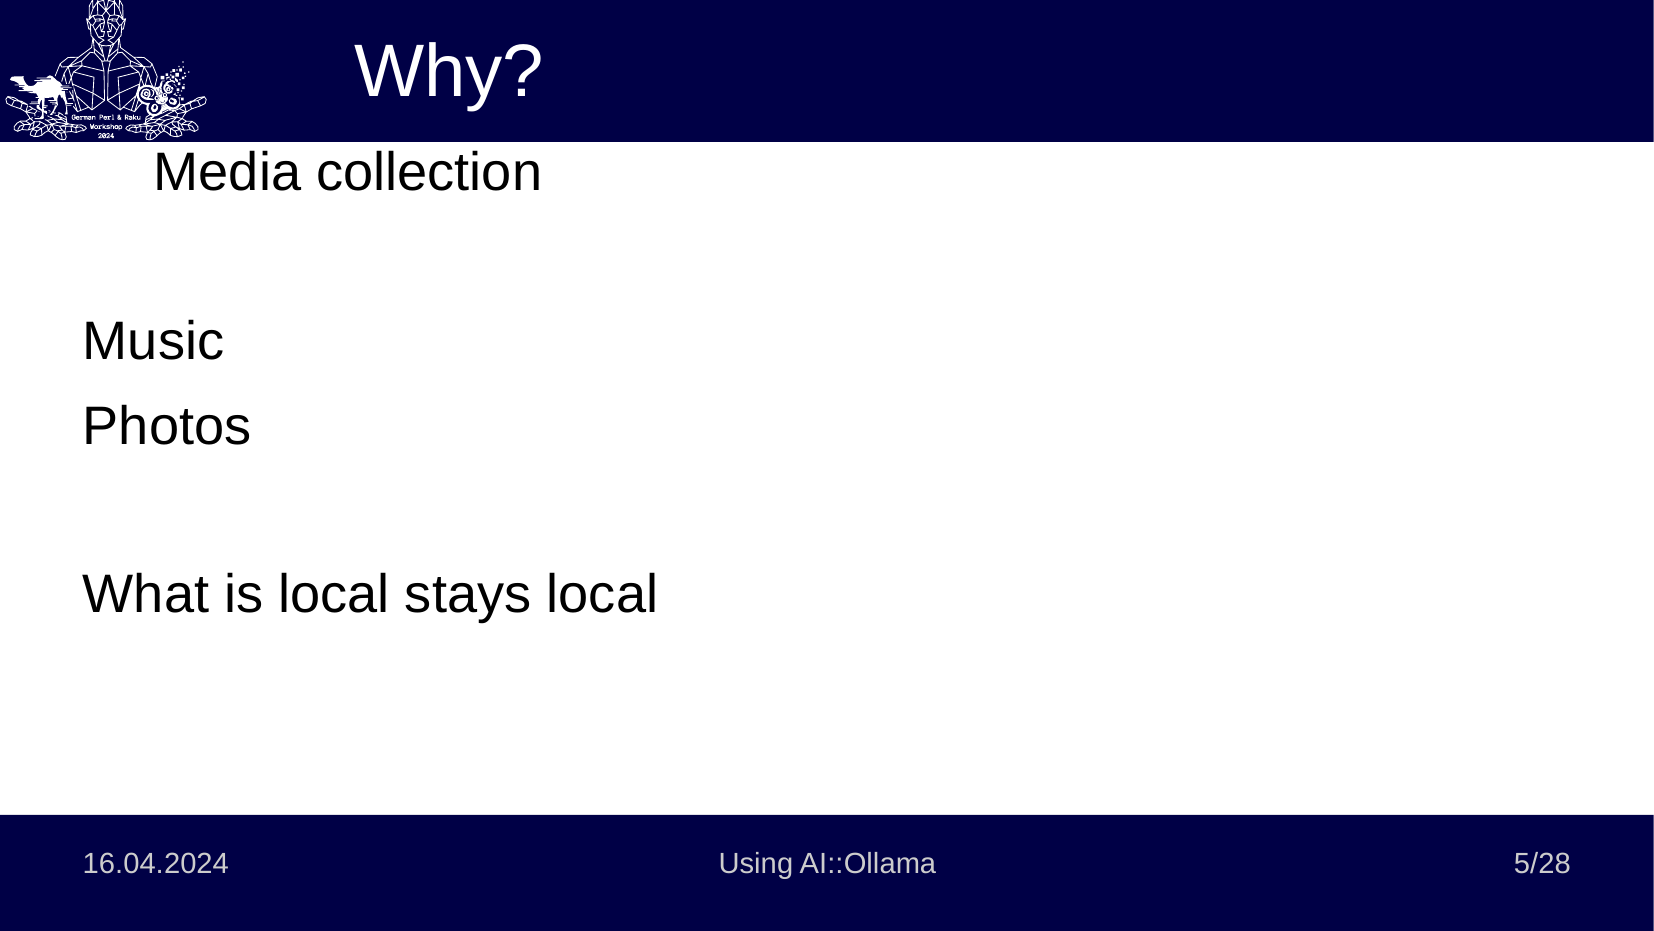

# Why?
Media collection
Music
Photos
What is local stays local
08. März 2019
5